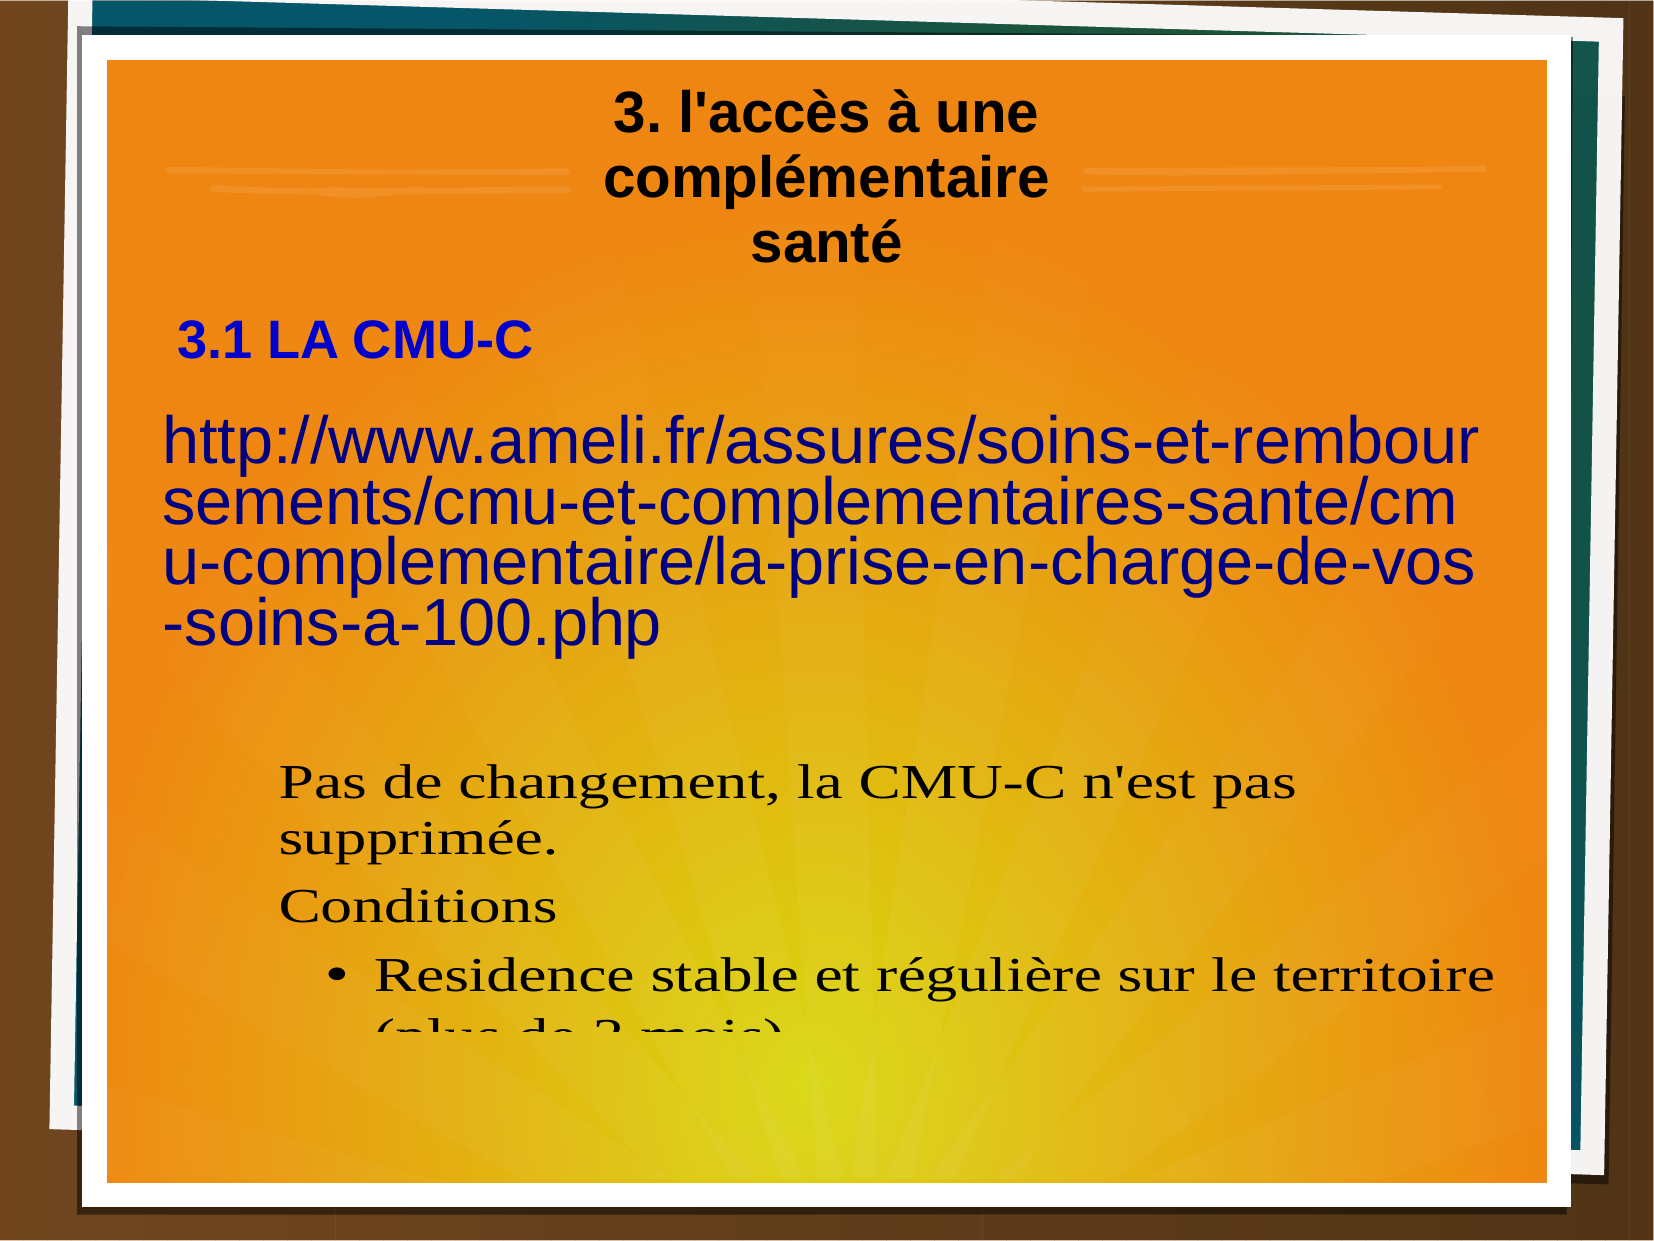

# 3. l'accès à une complémentaire santé
http://www.ameli.fr/assures/soins-et-remboursements/cmu-et-complementaires-sante/cmu-complementaire/la-prise-en-charge-de-vos-soins-a-100.php
3.1 LA CMU-C